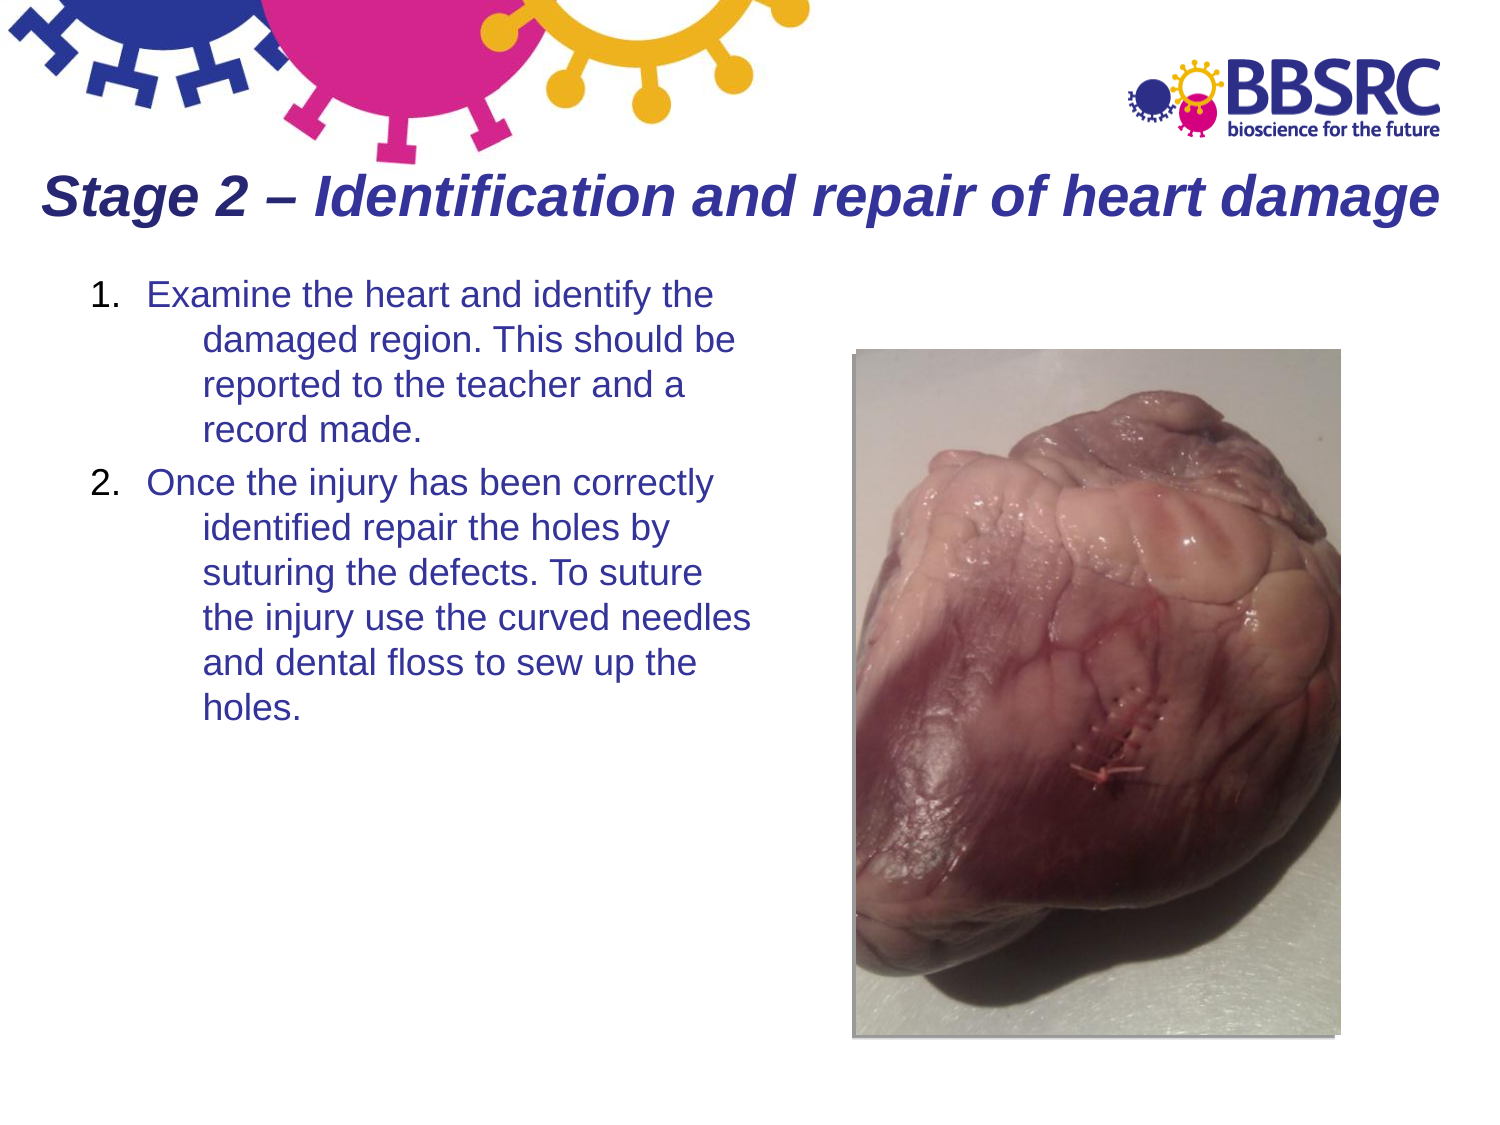

# Stage 2 – Identification and repair of heart damage
Examine the heart and identify the damaged region. This should be reported to the teacher and a record made.
Once the injury has been correctly identified repair the holes by suturing the defects. To suture the injury use the curved needles and dental floss to sew up the holes.